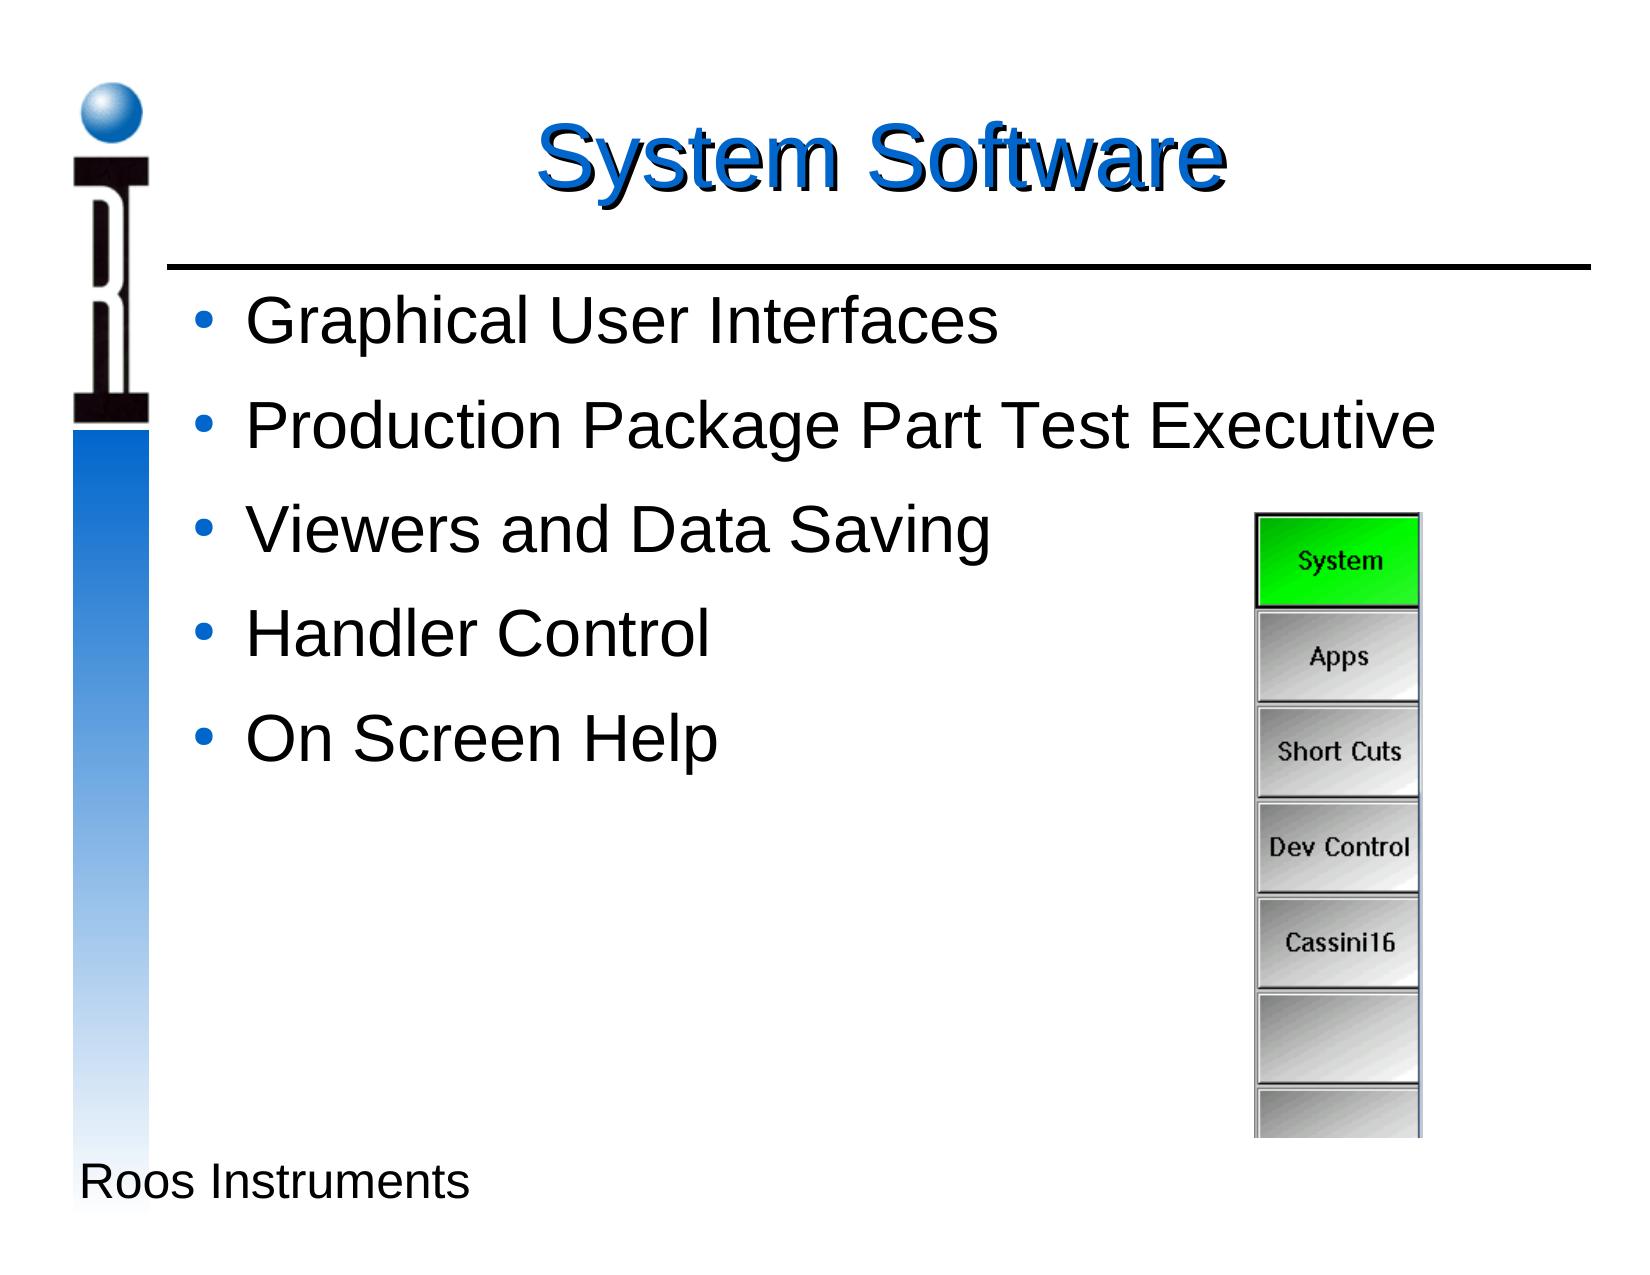

# System Software
Graphical User Interfaces
Production Package Part Test Executive
Viewers and Data Saving
Handler Control
On Screen Help